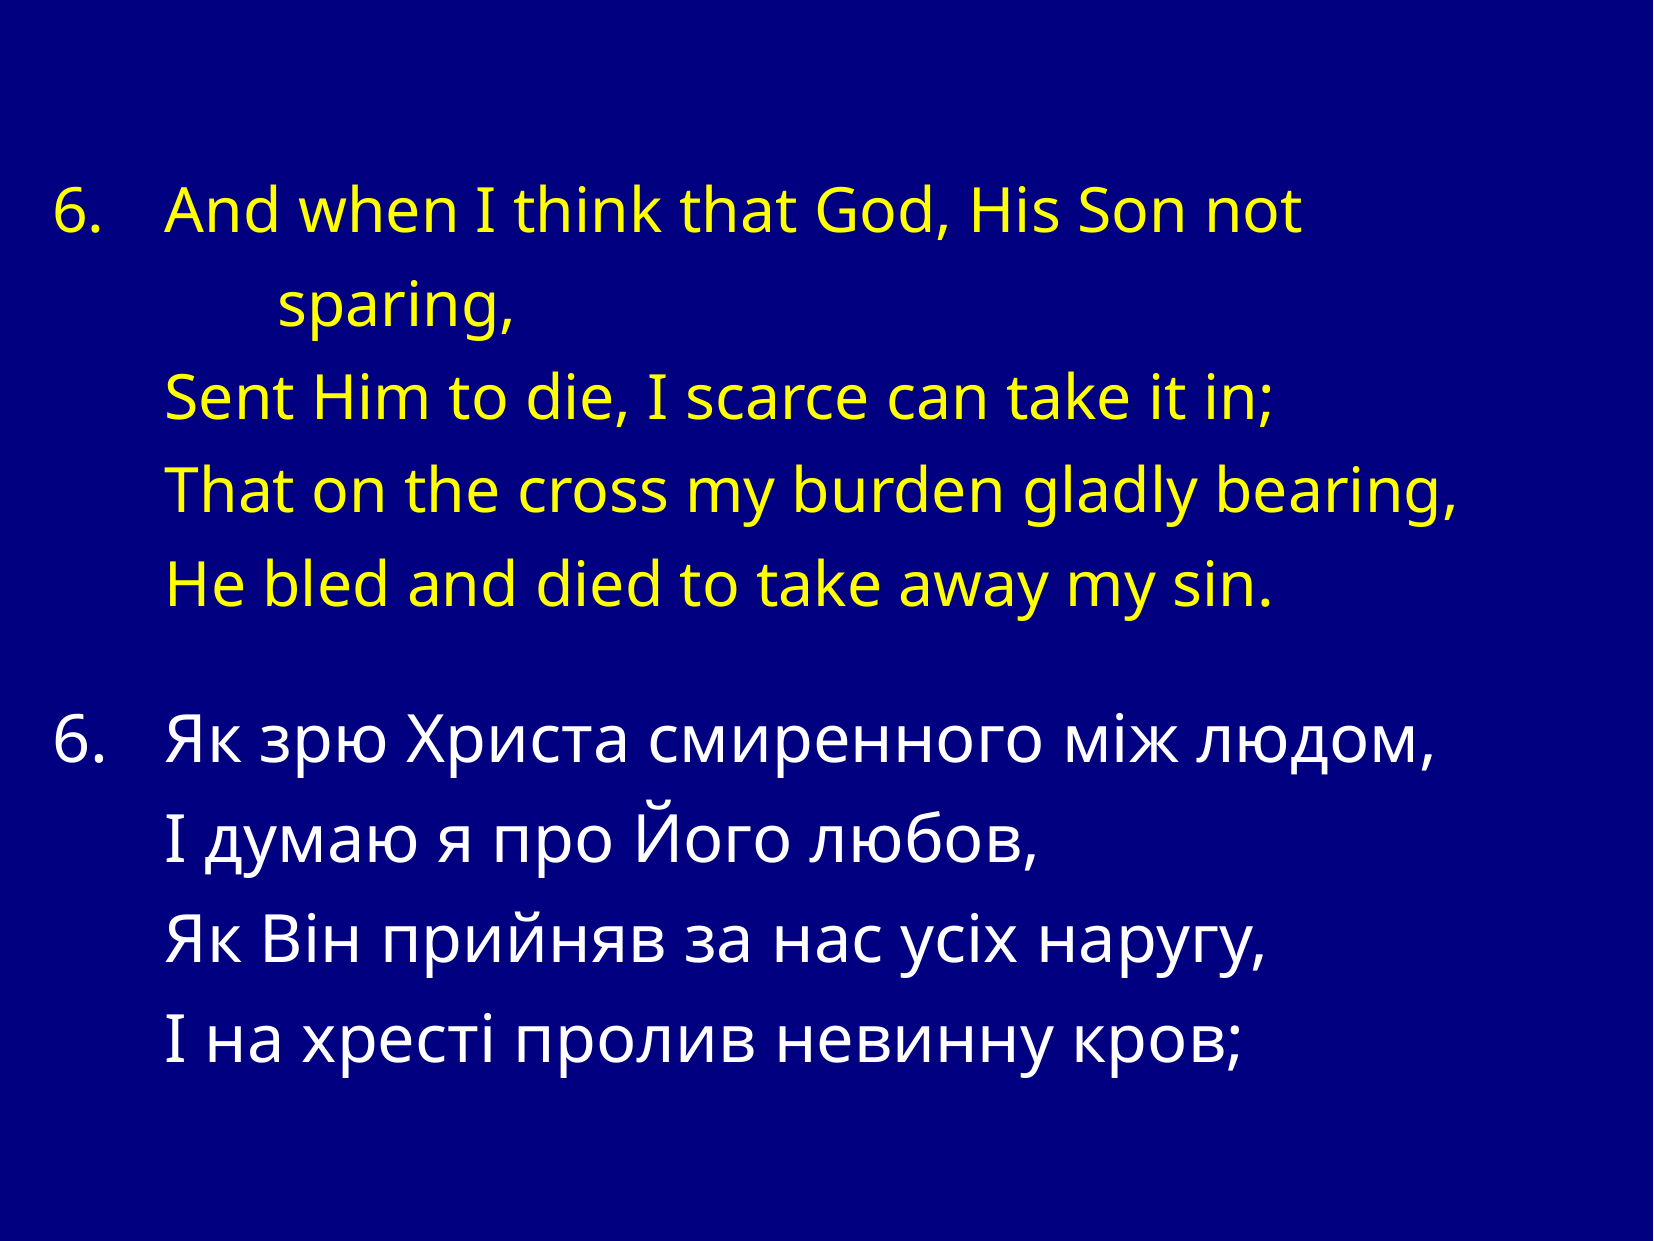

6.	And when I think that God, His Son not
		sparing,
	Sent Him to die, I scarce can take it in;
	That on the cross my burden gladly bearing,
	He bled and died to take away my sin.
6.	Як зрю Христа смиренного між людом,
	І думаю я про Його любов,
	Як Він прийняв за нас усіх наругу,
	І на хресті пролив невинну кров;